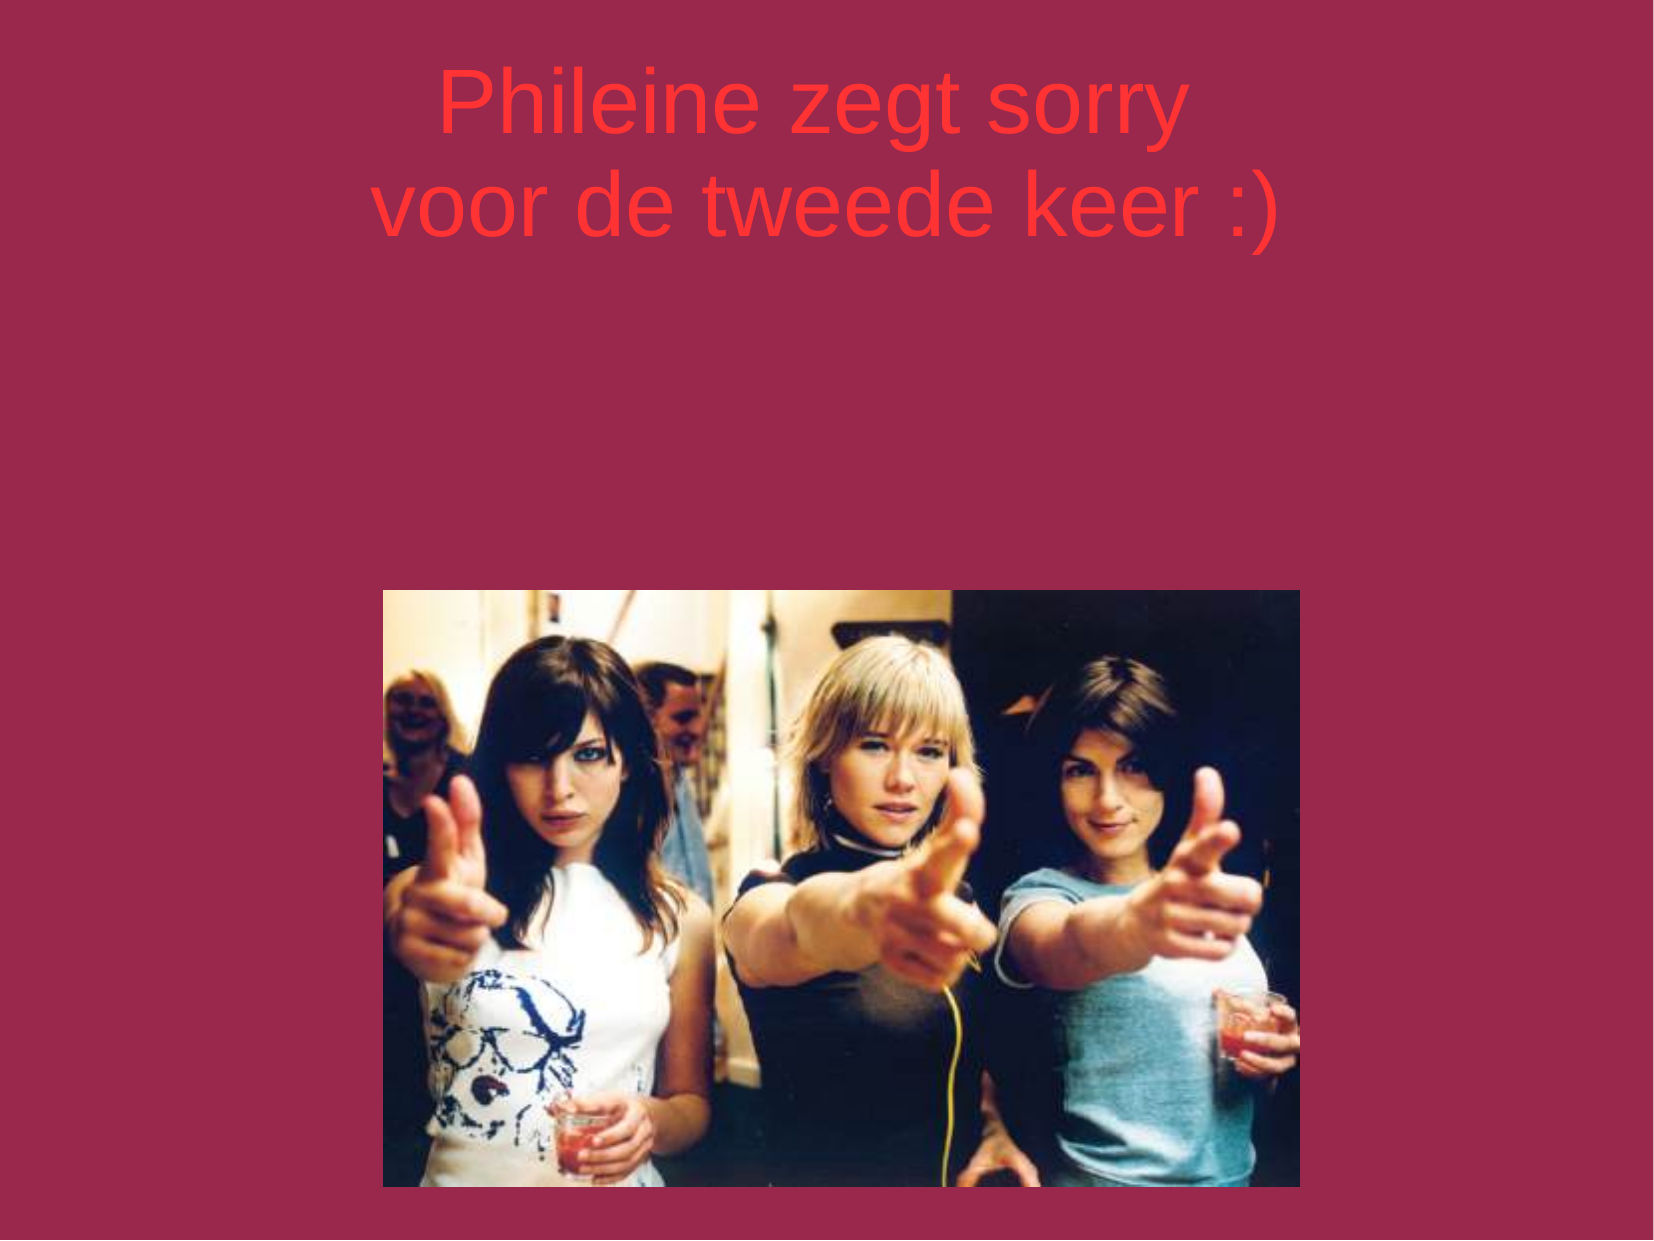

# Phileine zegt sorry voor de tweede keer :)